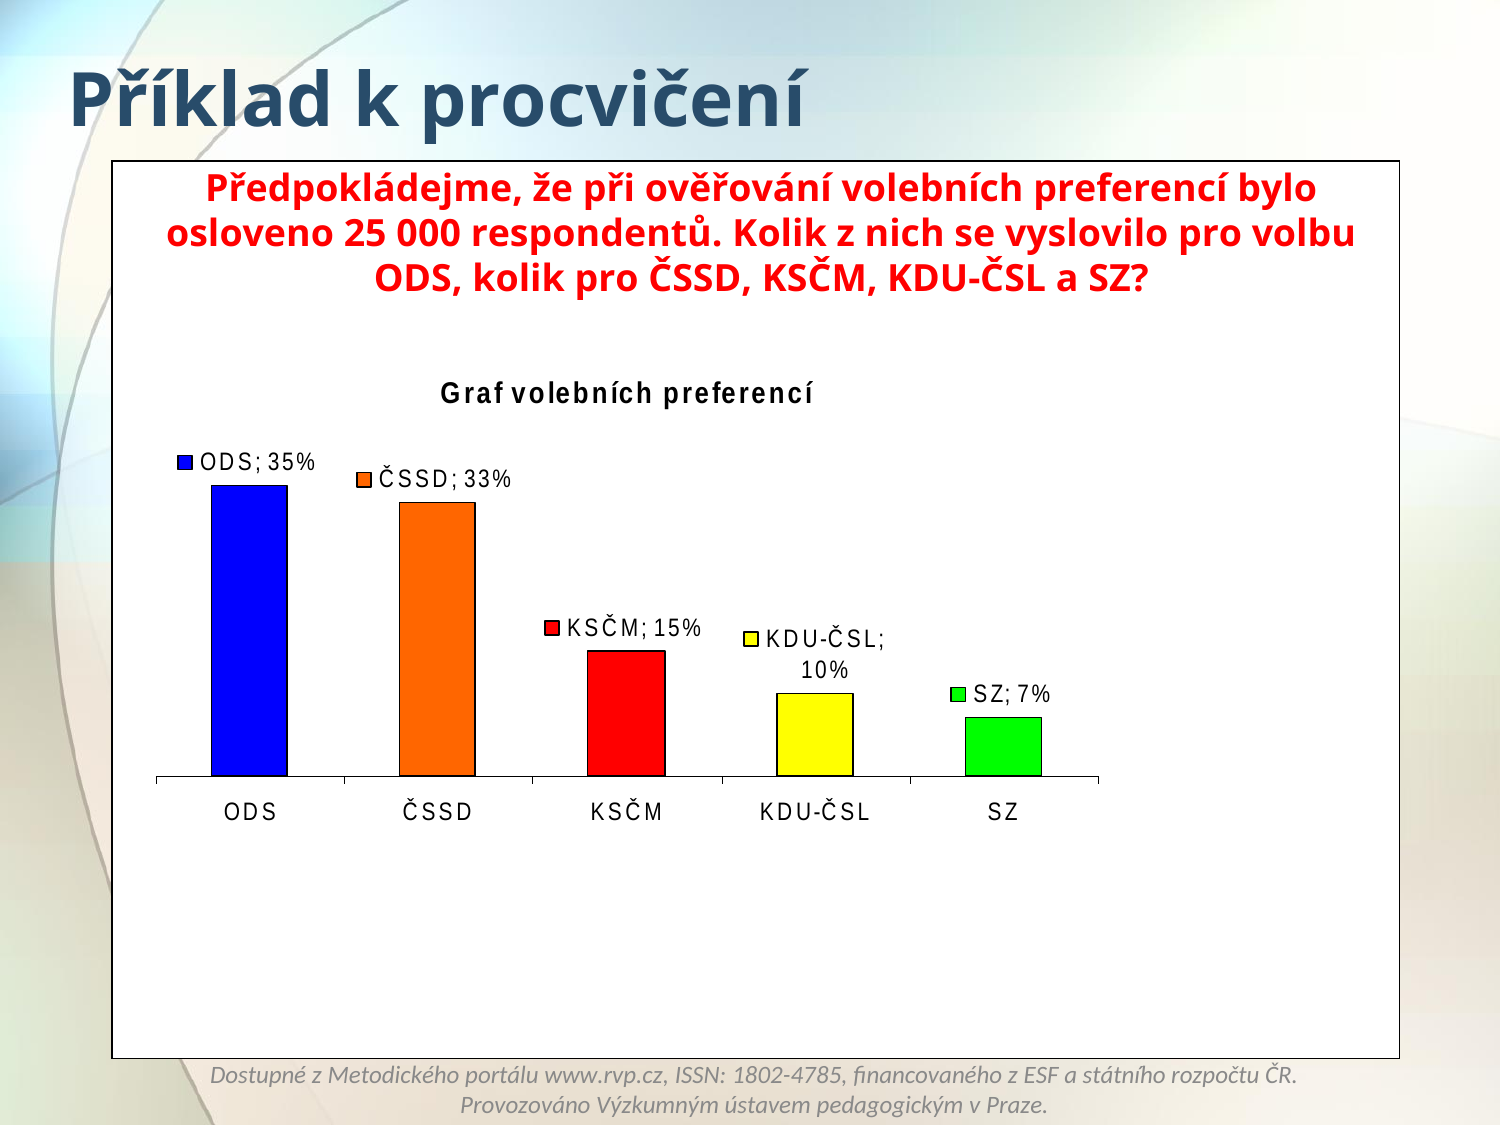

Příklad k procvičení
Předpokládejme, že při ověřování volebních preferencí bylo osloveno 25 000 respondentů. Kolik z nich se vyslovilo pro volbu ODS, kolik pro ČSSD, KSČM, KDU-ČSL a SZ?